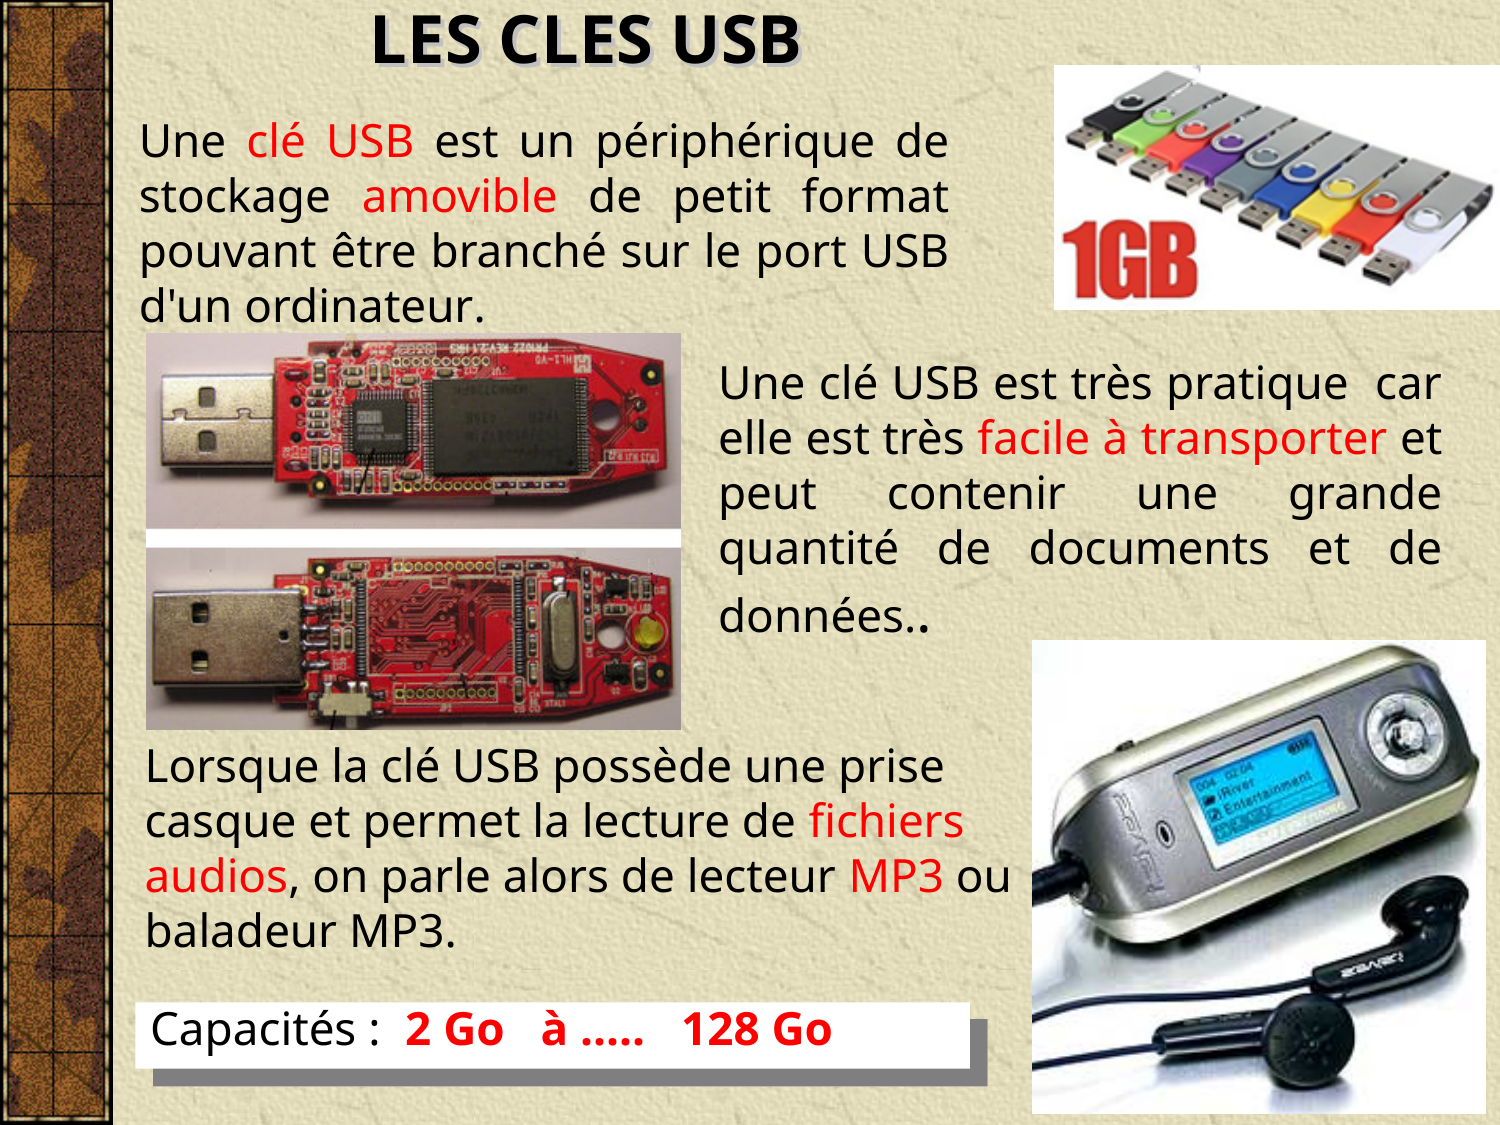

LES CLES USB
Une clé USB est un périphérique de stockage amovible de petit format pouvant être branché sur le port USB d'un ordinateur.
Une clé USB est très pratique car elle est très facile à transporter et peut contenir une grande quantité de documents et de données..
Lorsque la clé USB possède une prise casque et permet la lecture de fichiers audios, on parle alors de lecteur MP3 ou baladeur MP3.
Capacités : 2 Go à ..... 128 Go